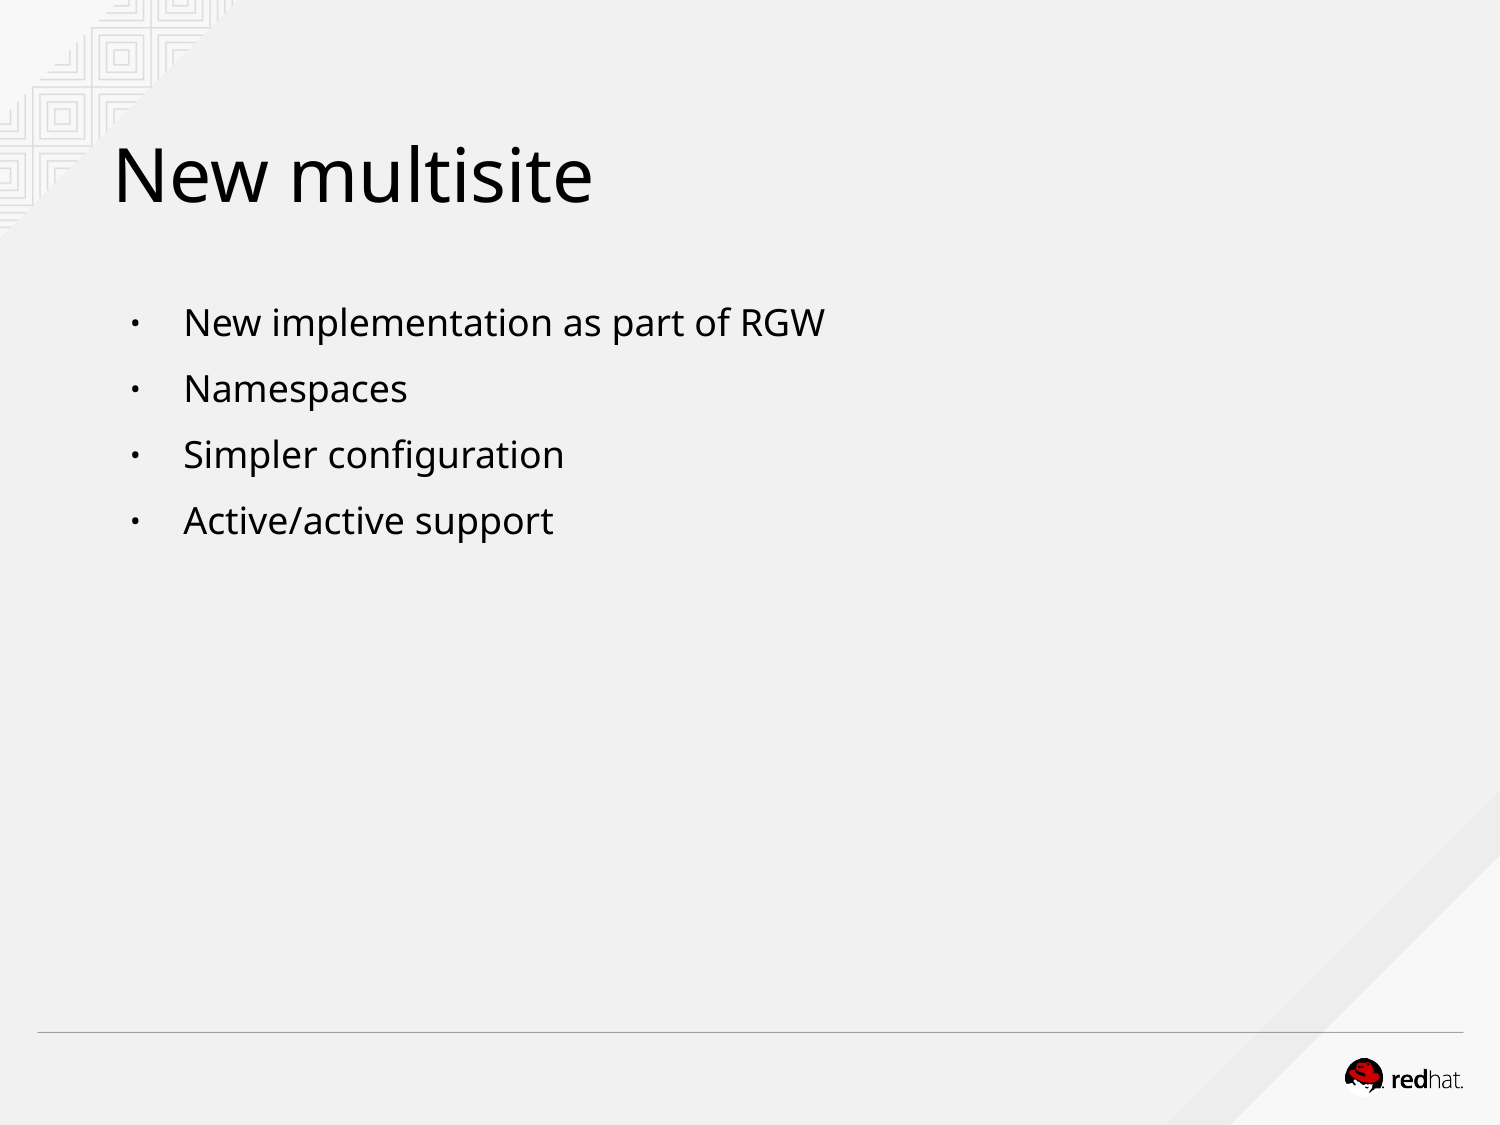

# New multisite
New implementation as part of RGW
Namespaces
Simpler configuration
Active/active support